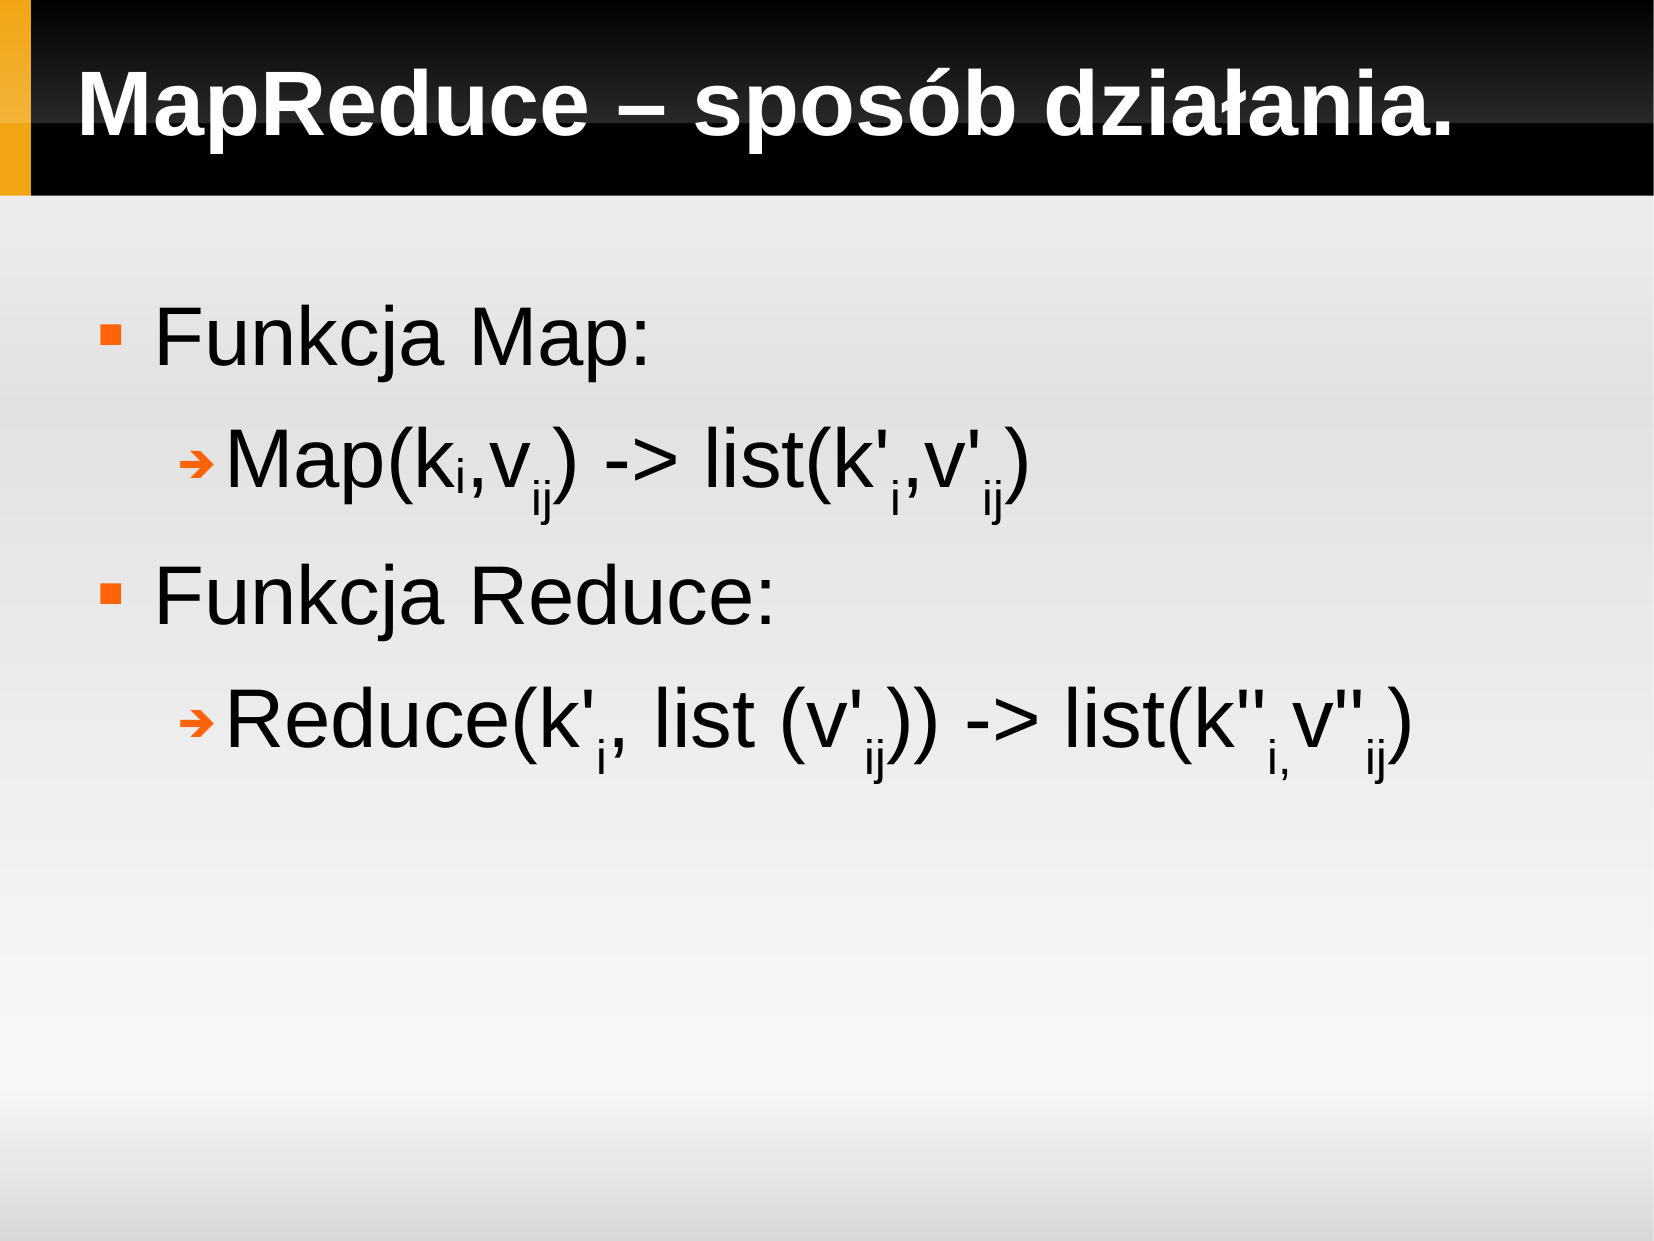

# MapReduce – sposób działania.
Funkcja Map:
Map(ki,vij) -> list(k'i,v'ij)
Funkcja Reduce:
Reduce(k'i, list (v'ij)) -> list(k''i,v''ij)